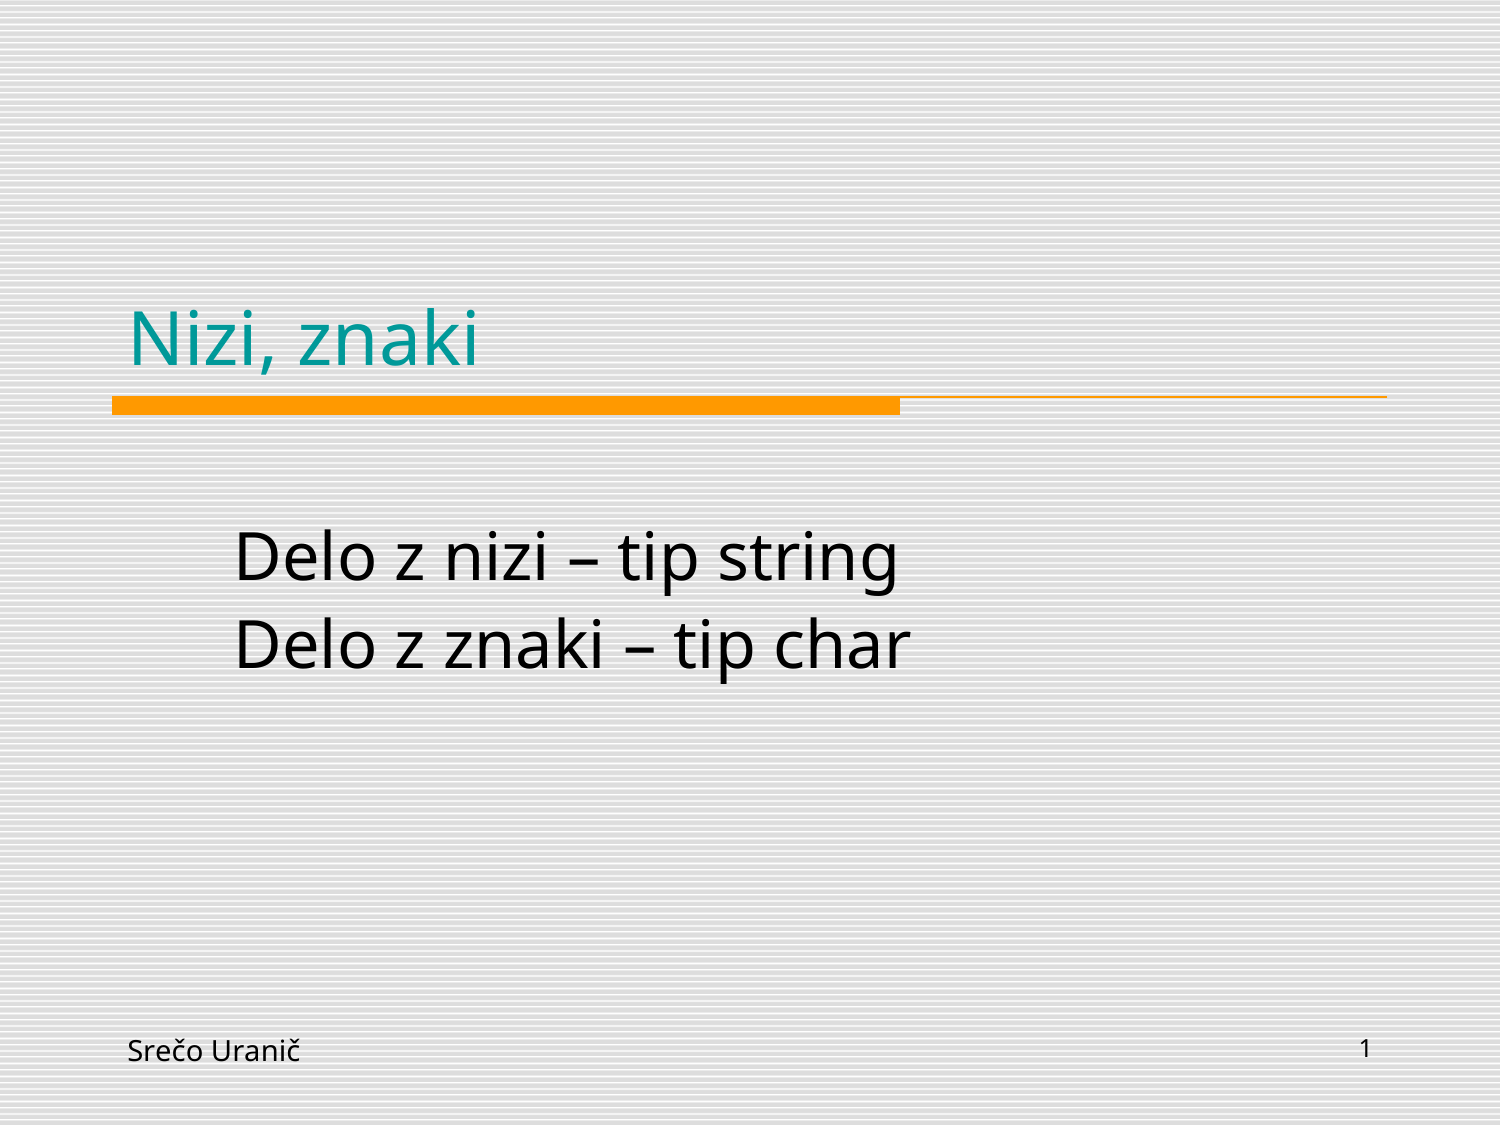

# Nizi, znaki
Delo z nizi – tip string
Delo z znaki – tip char
Srečo Uranič